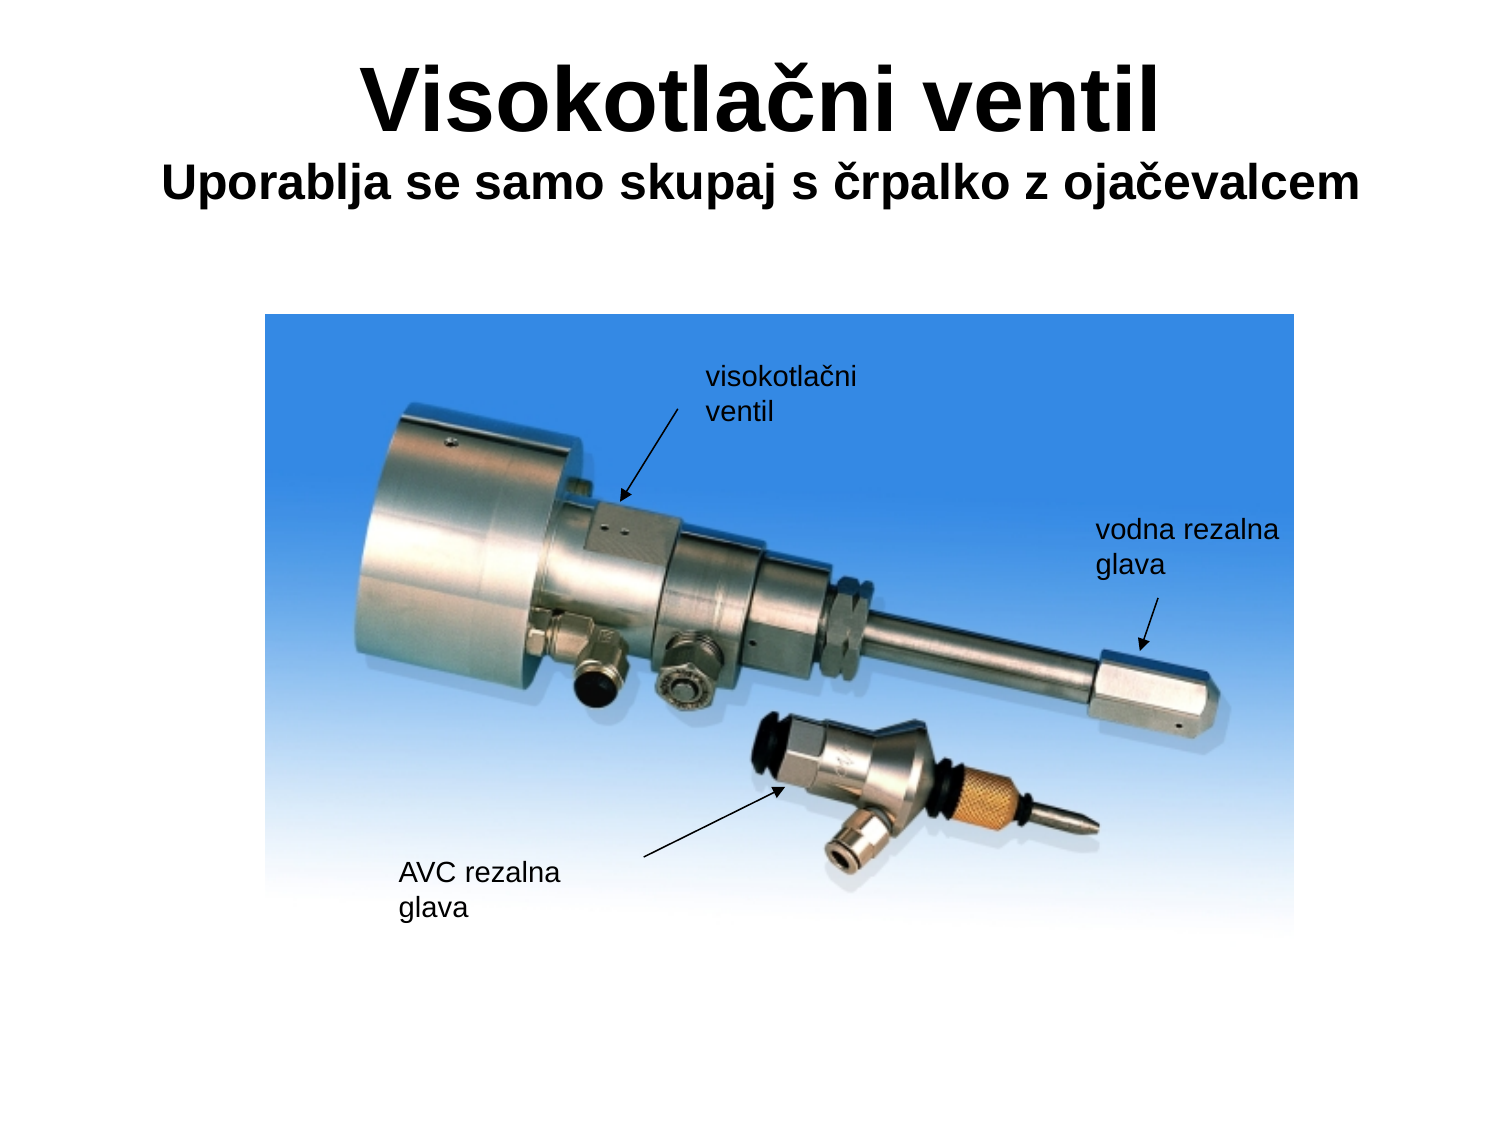

# Visokotlačni ventil Uporablja se samo skupaj s črpalko z ojačevalcem
visokotlačni
ventil
vodna rezalna glava
AVC rezalna glava